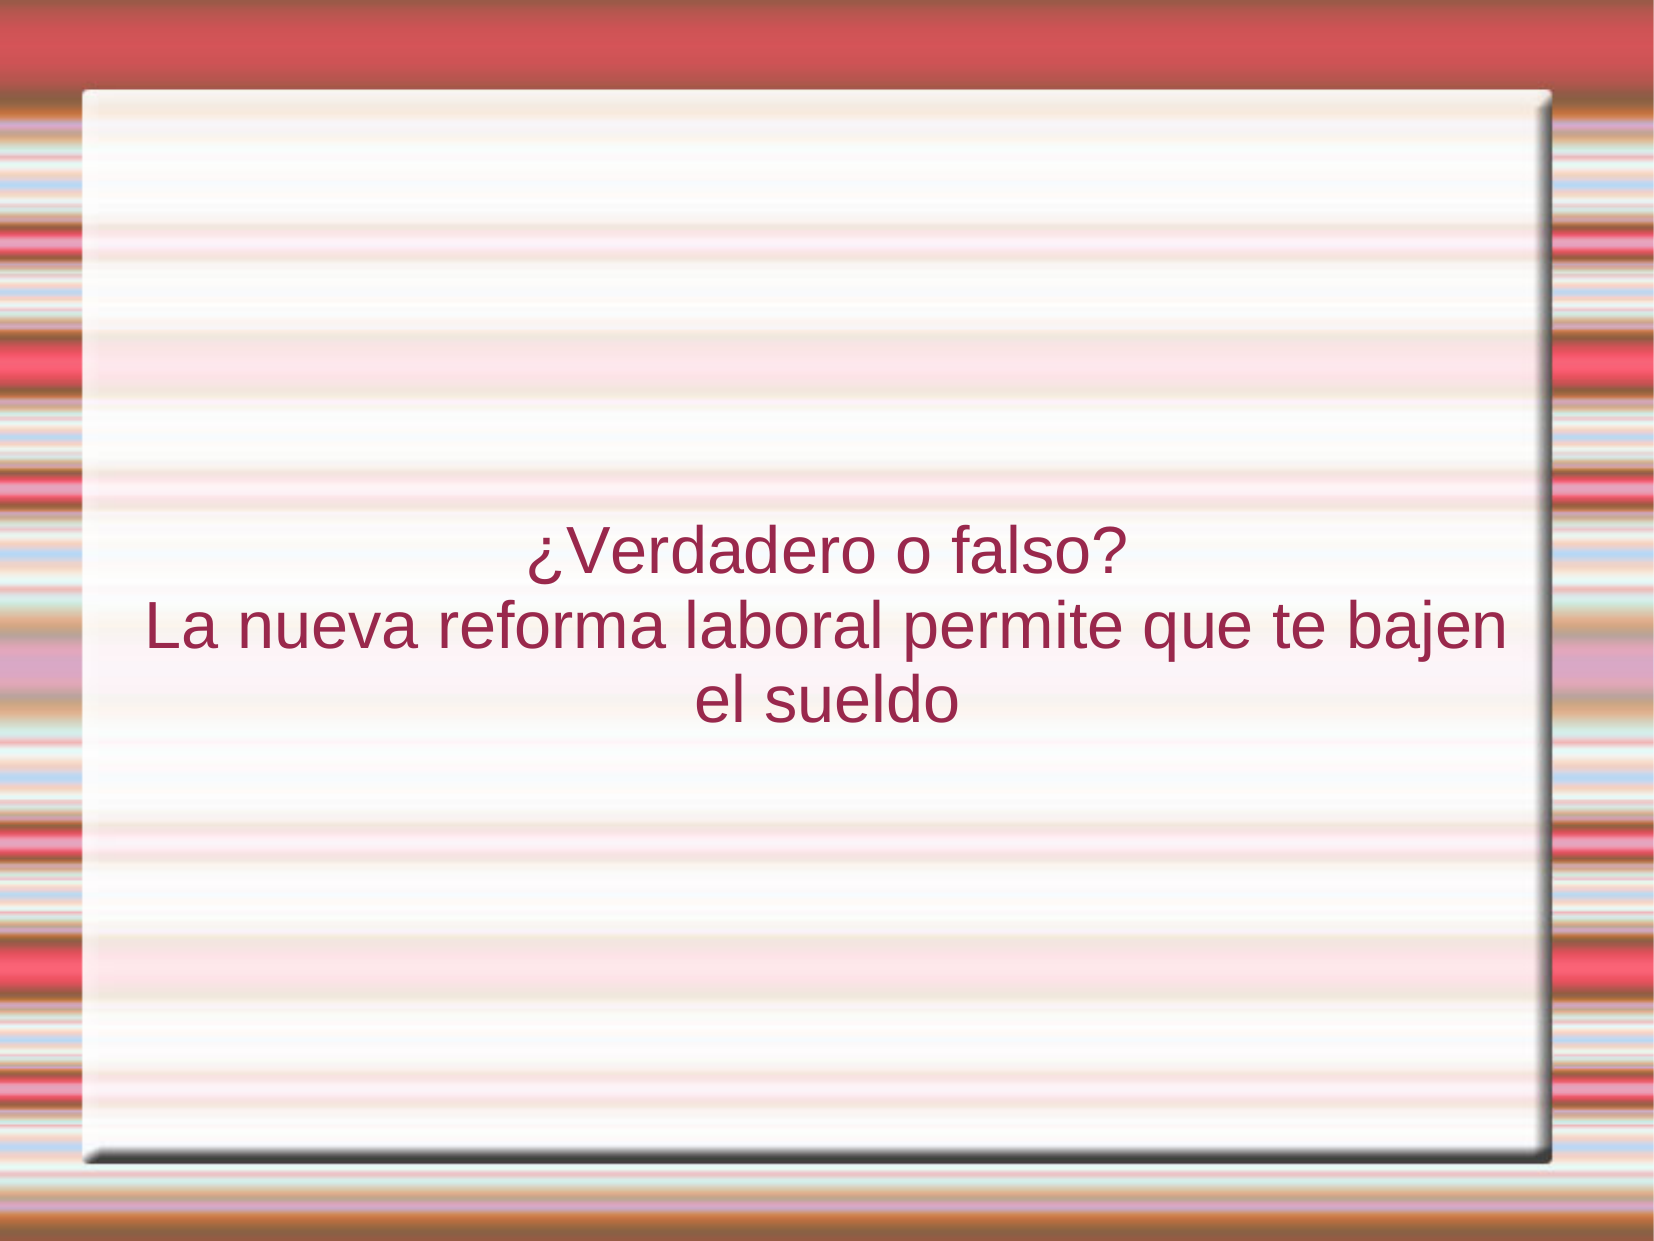

¿Verdadero o falso?
La nueva reforma laboral permite que te bajen el sueldo